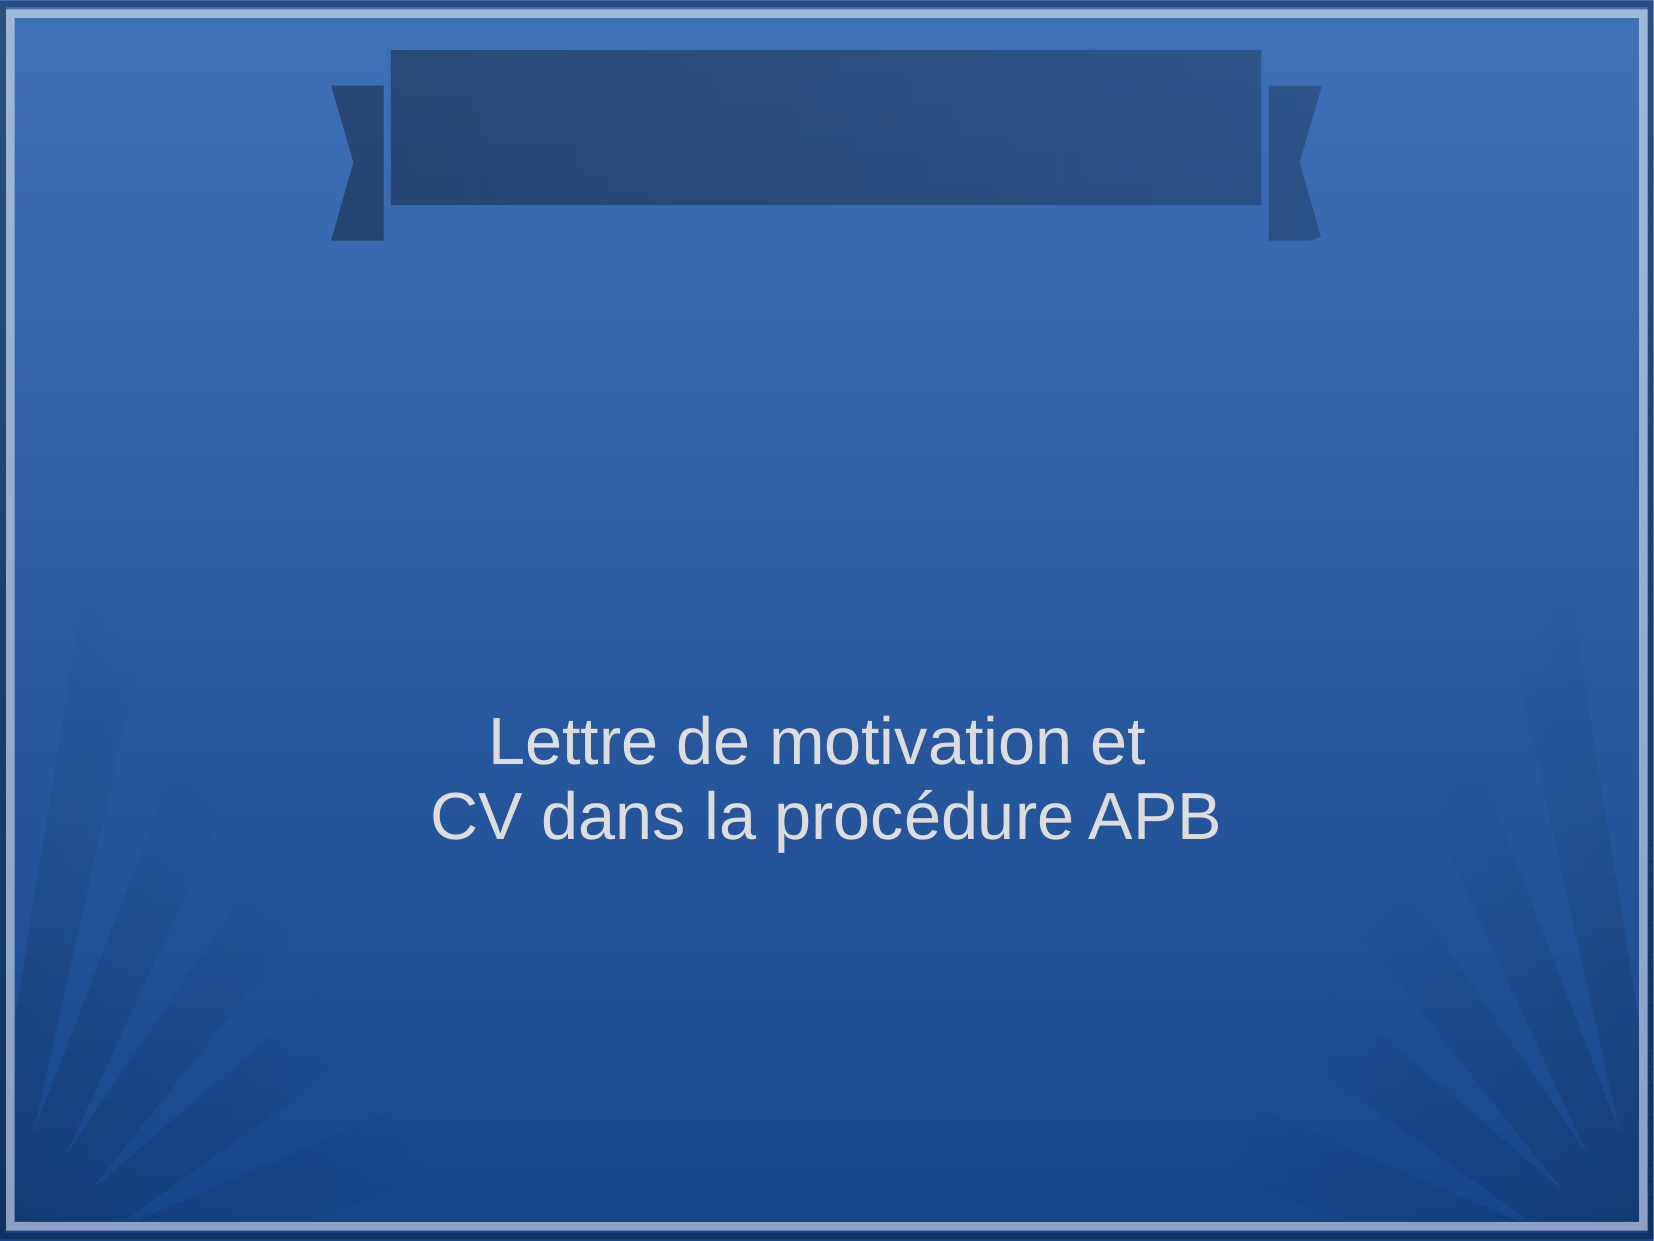

#
Lettre de motivation et
CV dans la procédure APB